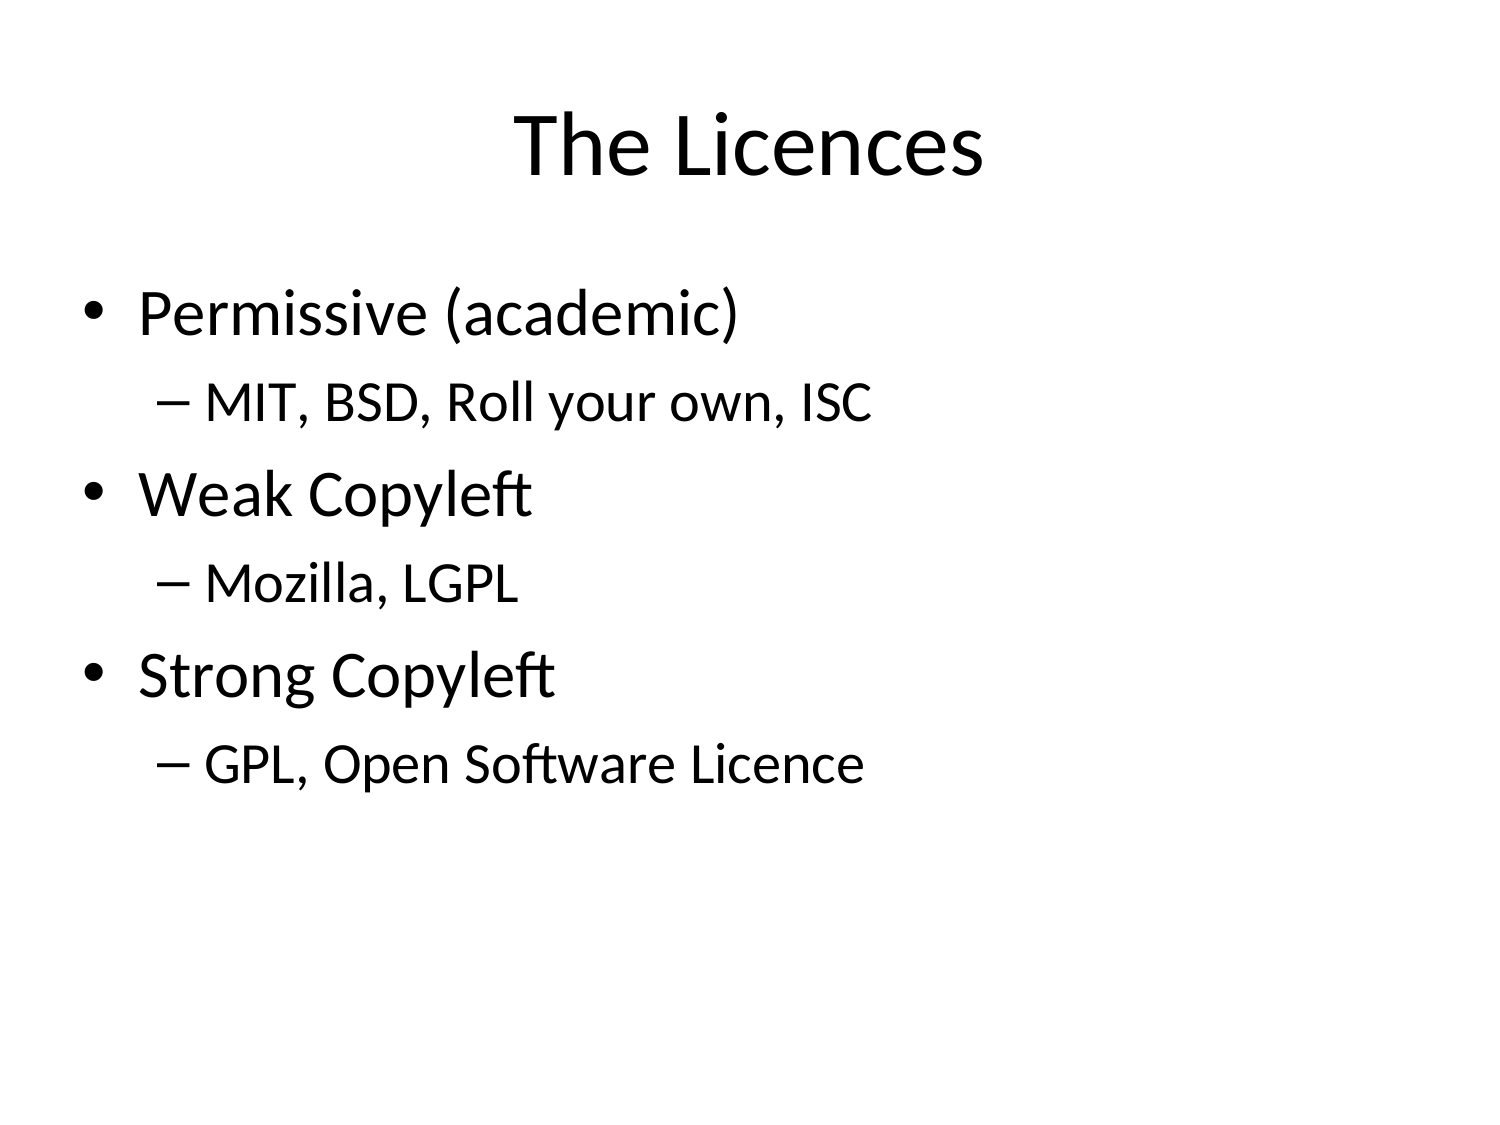

# The Licences
Permissive (academic)
MIT, BSD, Roll your own, ISC
Weak Copyleft
Mozilla, LGPL
Strong Copyleft
GPL, Open Software Licence